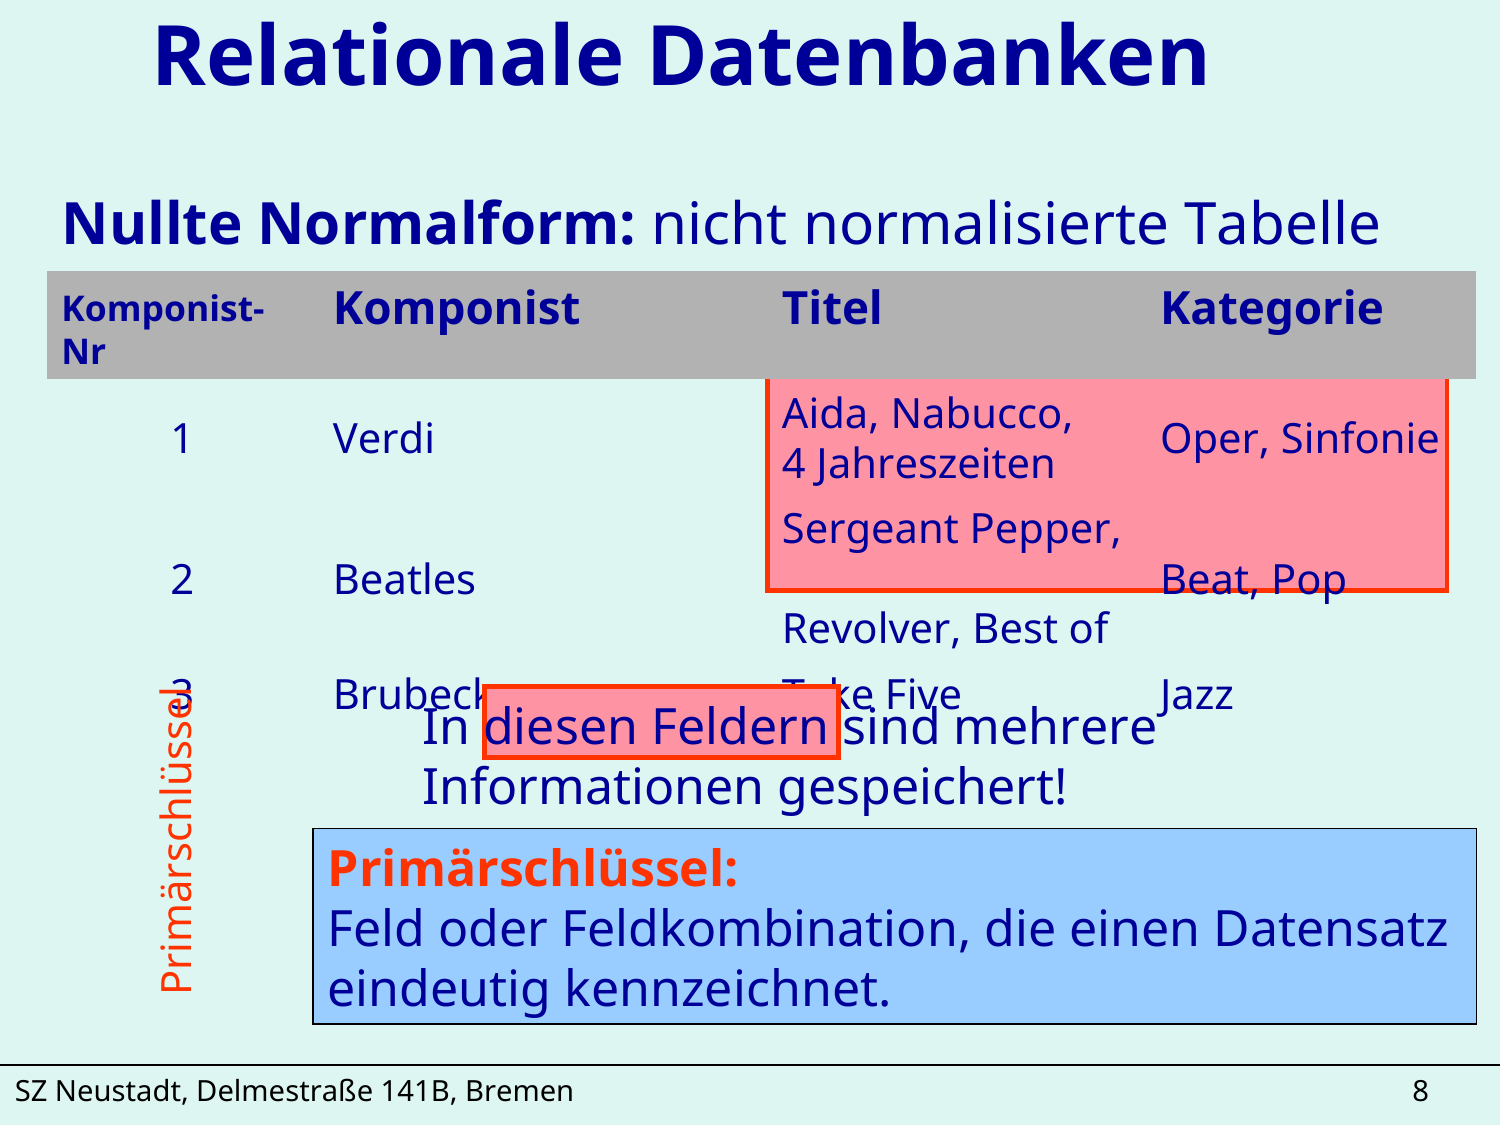

Relationale Datenbanken
Nullte Normalform: nicht normalisierte Tabelle
| Komponist-Nr | Komponist | Titel | Kategorie |
| --- | --- | --- | --- |
| 1 | Verdi | Aida, Nabucco, 4 Jahreszeiten | Oper, Sinfonie |
| 2 | Beatles | Sergeant Pepper, Revolver, Best of | Beat, Pop |
| 3 | Brubeck | Take Five | Jazz |
In diesen Feldern sind mehrere Informationen gespeichert!
Primärschlüssel
Primärschlüssel:
Feld oder Feldkombination, die einen Datensatz eindeutig kennzeichnet.